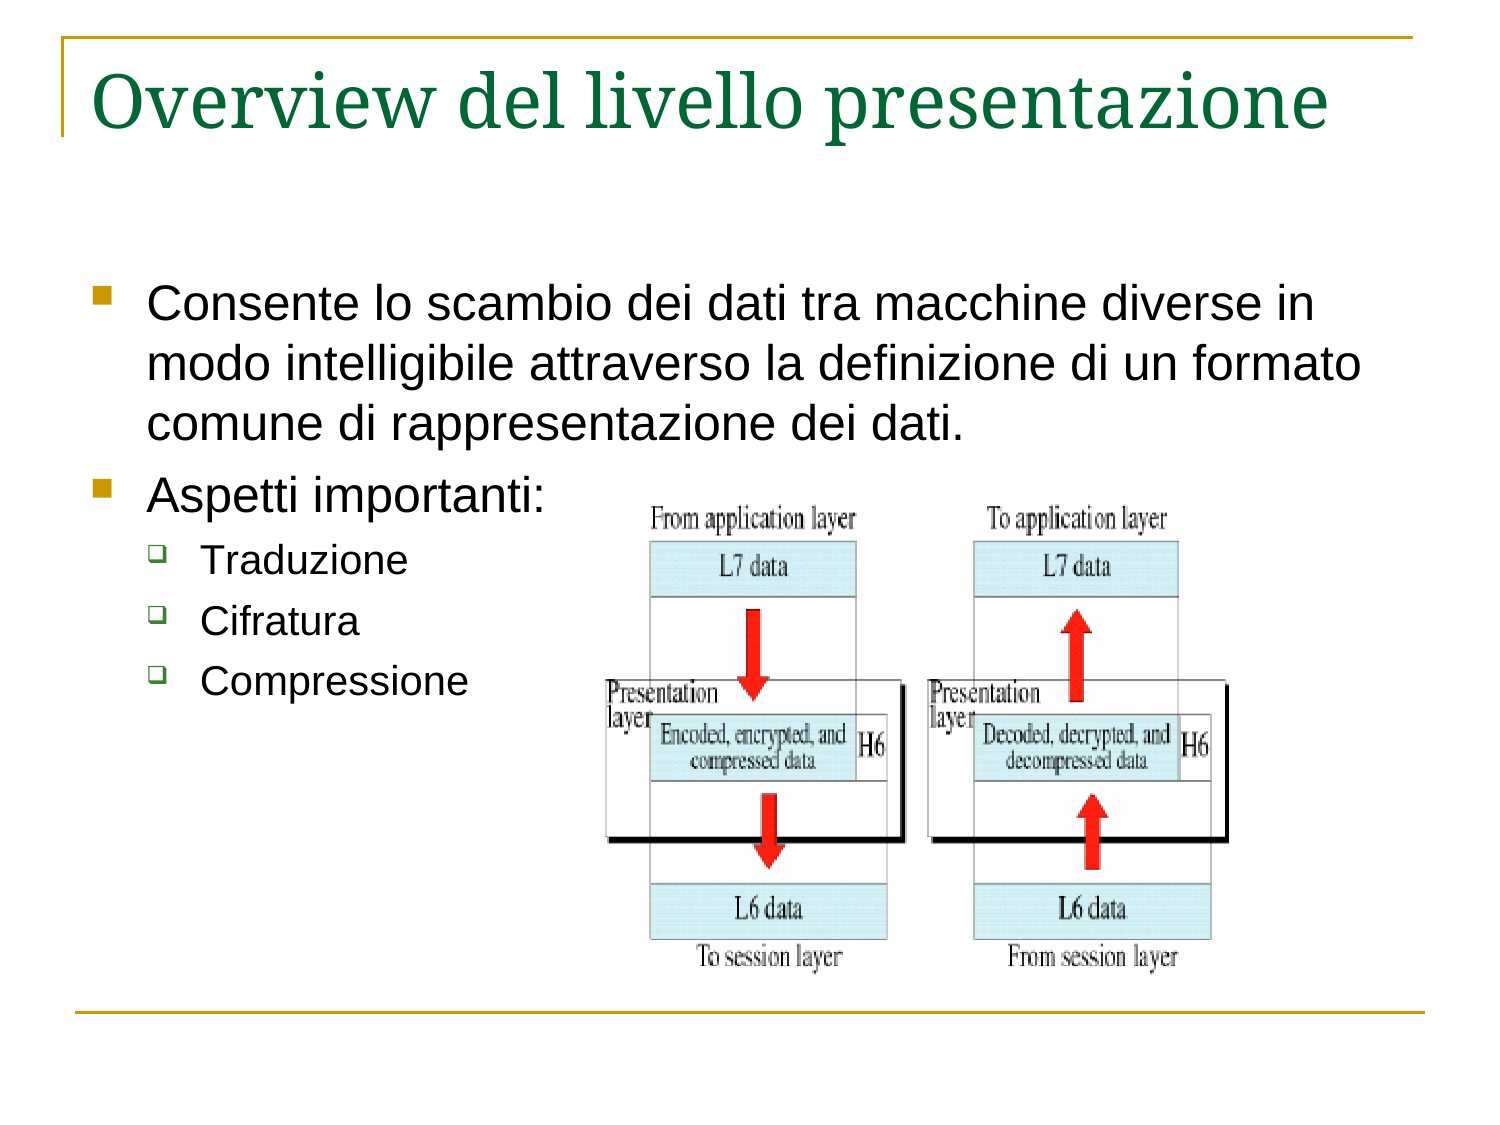

# Overview del livello presentazione
Consente lo scambio dei dati tra macchine diverse in modo intelligibile attraverso la definizione di un formato comune di rappresentazione dei dati.
Aspetti importanti:
Traduzione
Cifratura
Compressione